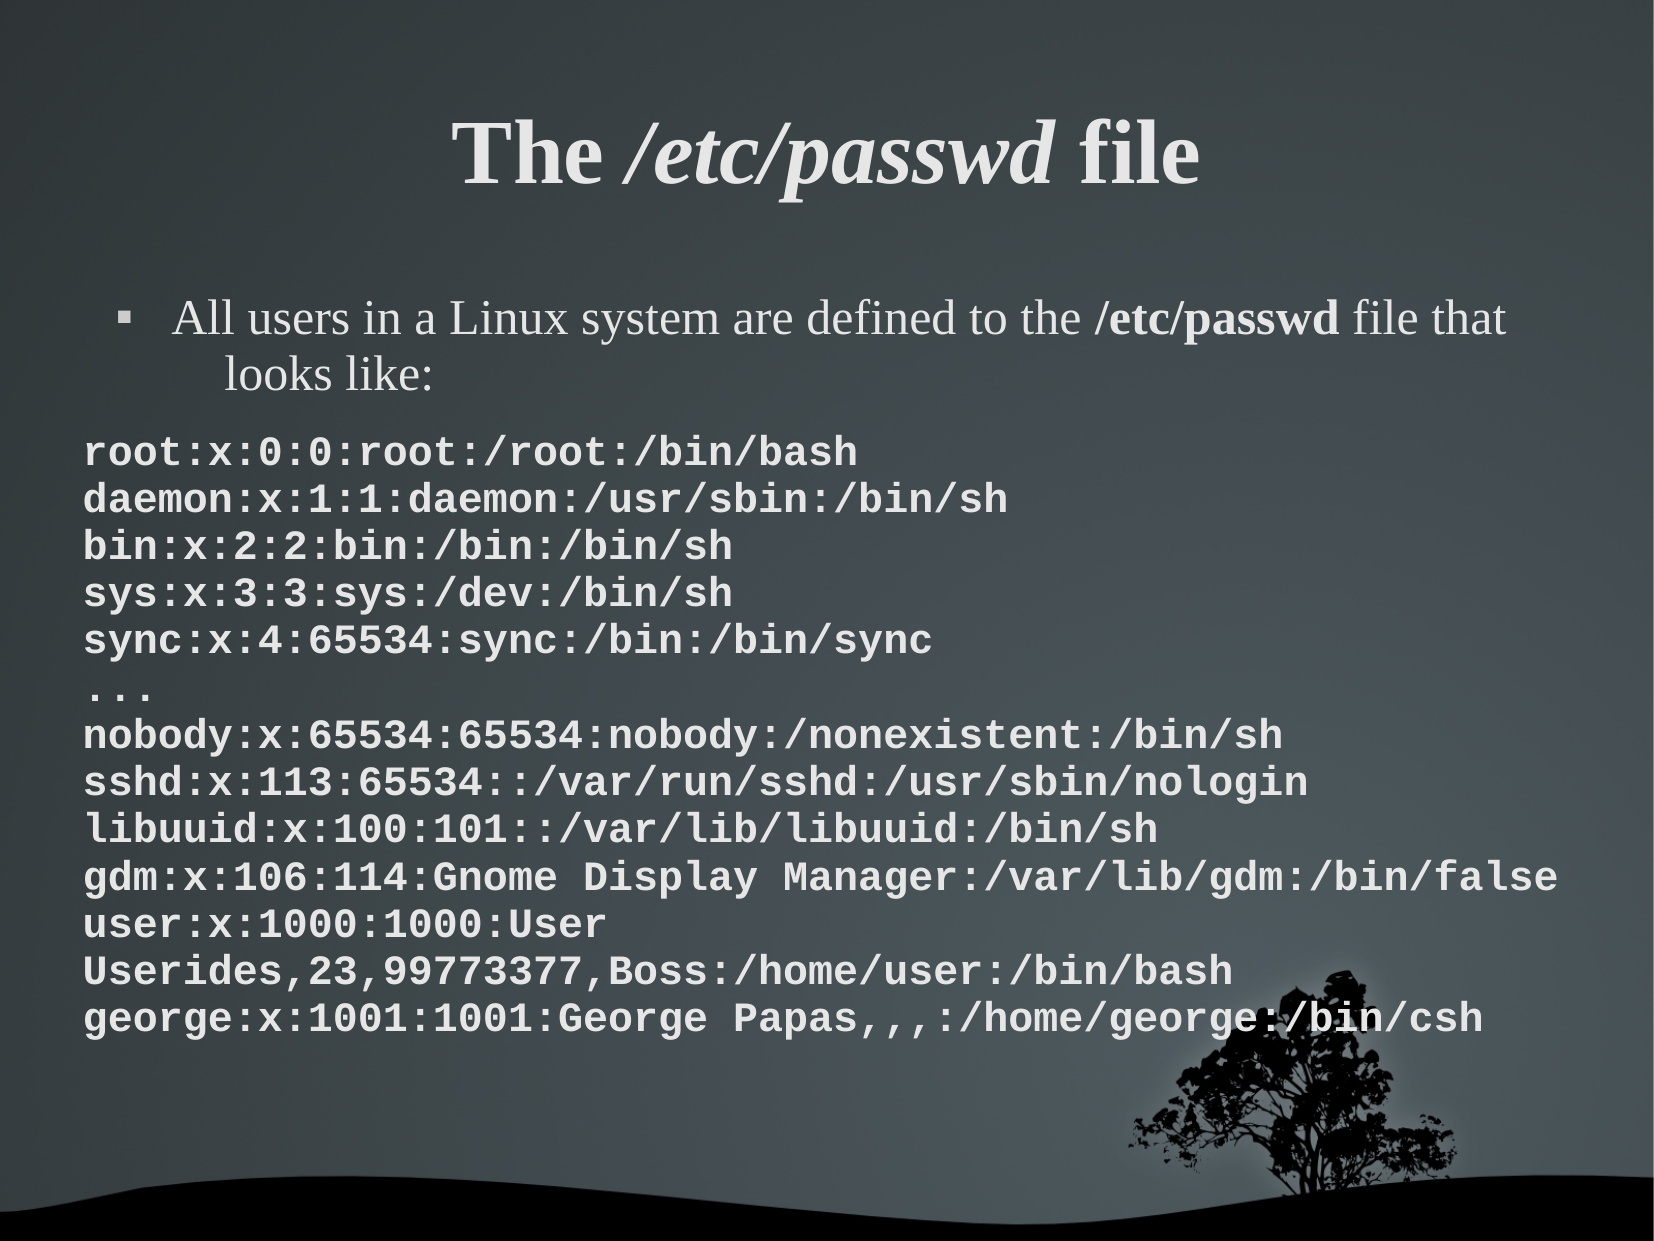

# The /etc/passwd file
All users in a Linux system are defined to the /etc/passwd file that looks like:
root:x:0:0:root:/root:/bin/bash
daemon:x:1:1:daemon:/usr/sbin:/bin/sh
bin:x:2:2:bin:/bin:/bin/sh
sys:x:3:3:sys:/dev:/bin/sh
sync:x:4:65534:sync:/bin:/bin/sync
...
nobody:x:65534:65534:nobody:/nonexistent:/bin/sh
sshd:x:113:65534::/var/run/sshd:/usr/sbin/nologin
libuuid:x:100:101::/var/lib/libuuid:/bin/sh
gdm:x:106:114:Gnome Display Manager:/var/lib/gdm:/bin/false
user:x:1000:1000:User Userides,23,99773377,Boss:/home/user:/bin/bash
george:x:1001:1001:George Papas,,,:/home/george:/bin/csh